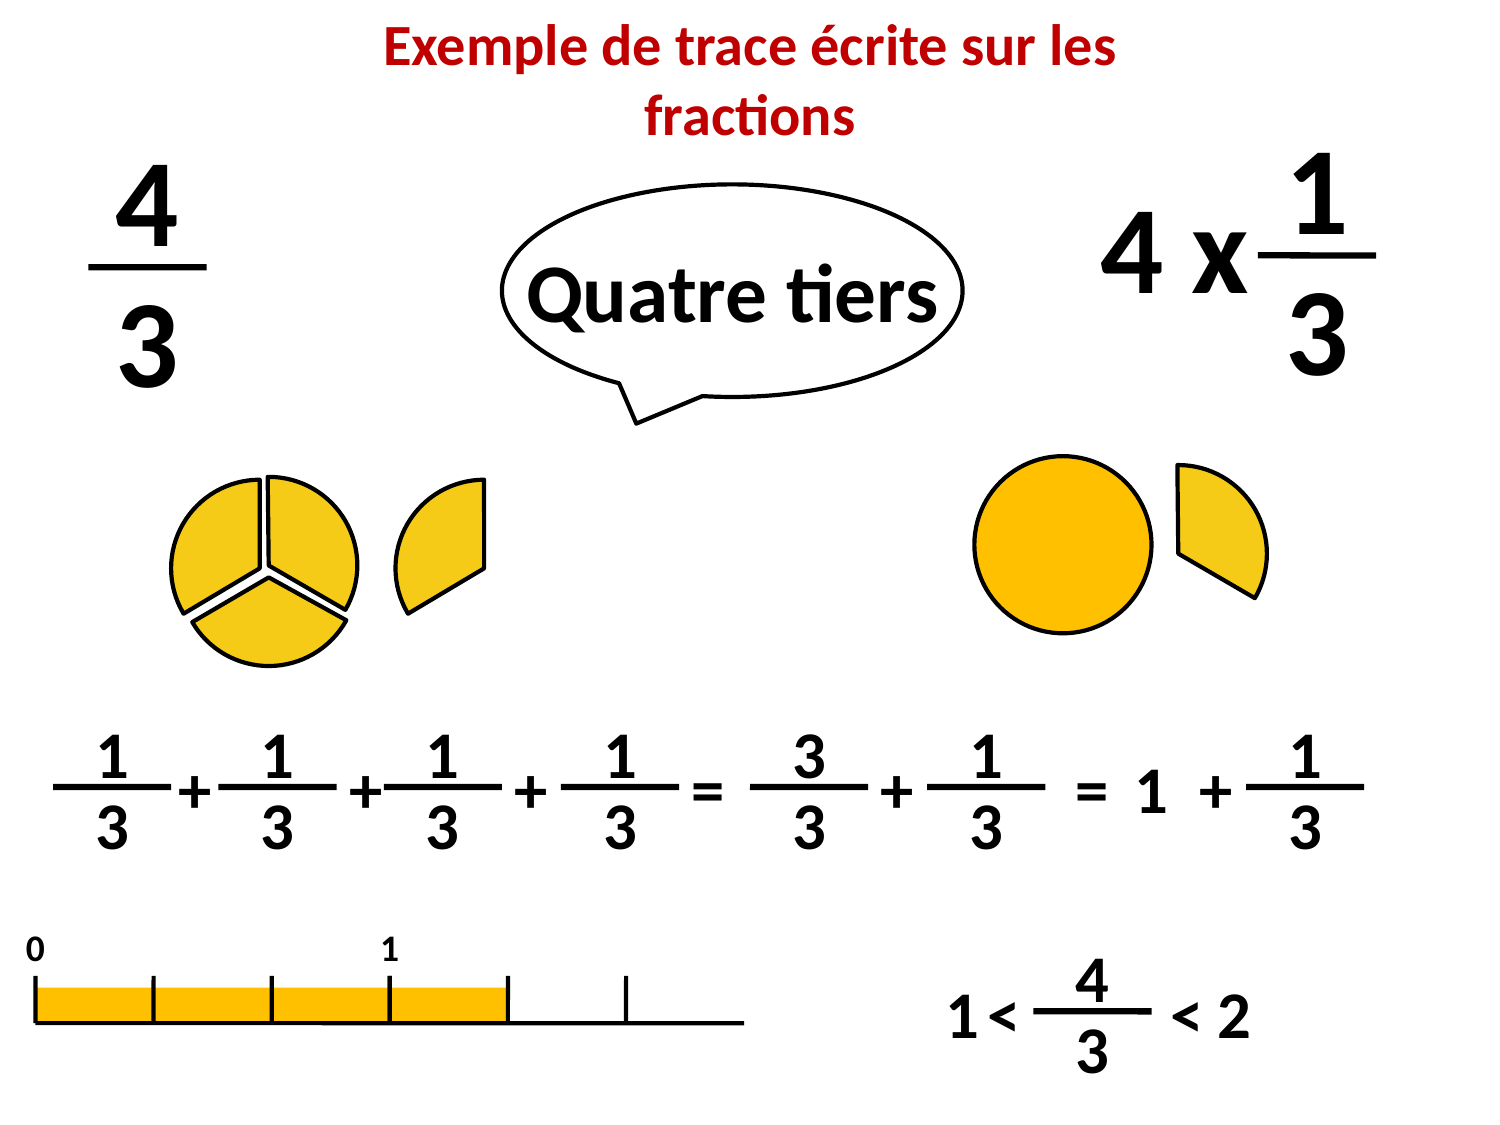

Exemple de trace écrite sur les fractions
1
4
4 x
Quatre tiers
3
3
1
1
1
1
3
1
1
+
+
+
=
+
=
1
+
3
3
3
3
3
3
3
0
1
4
1
<
<
2
3